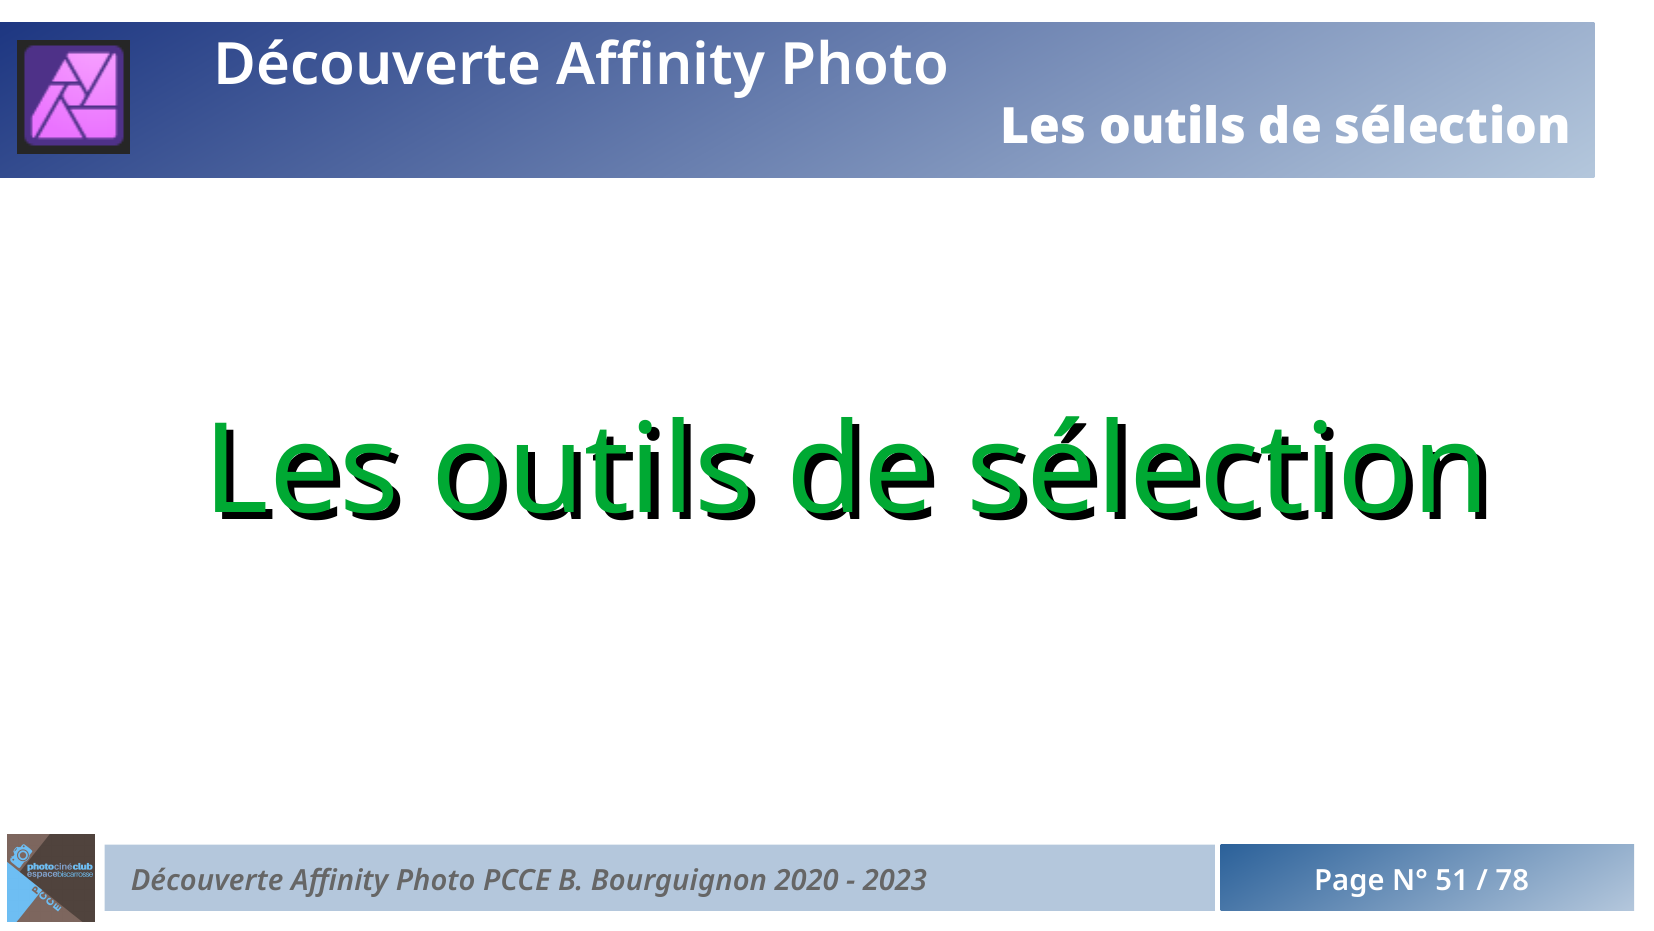

# Les outils de sélection
Les outils de sélection